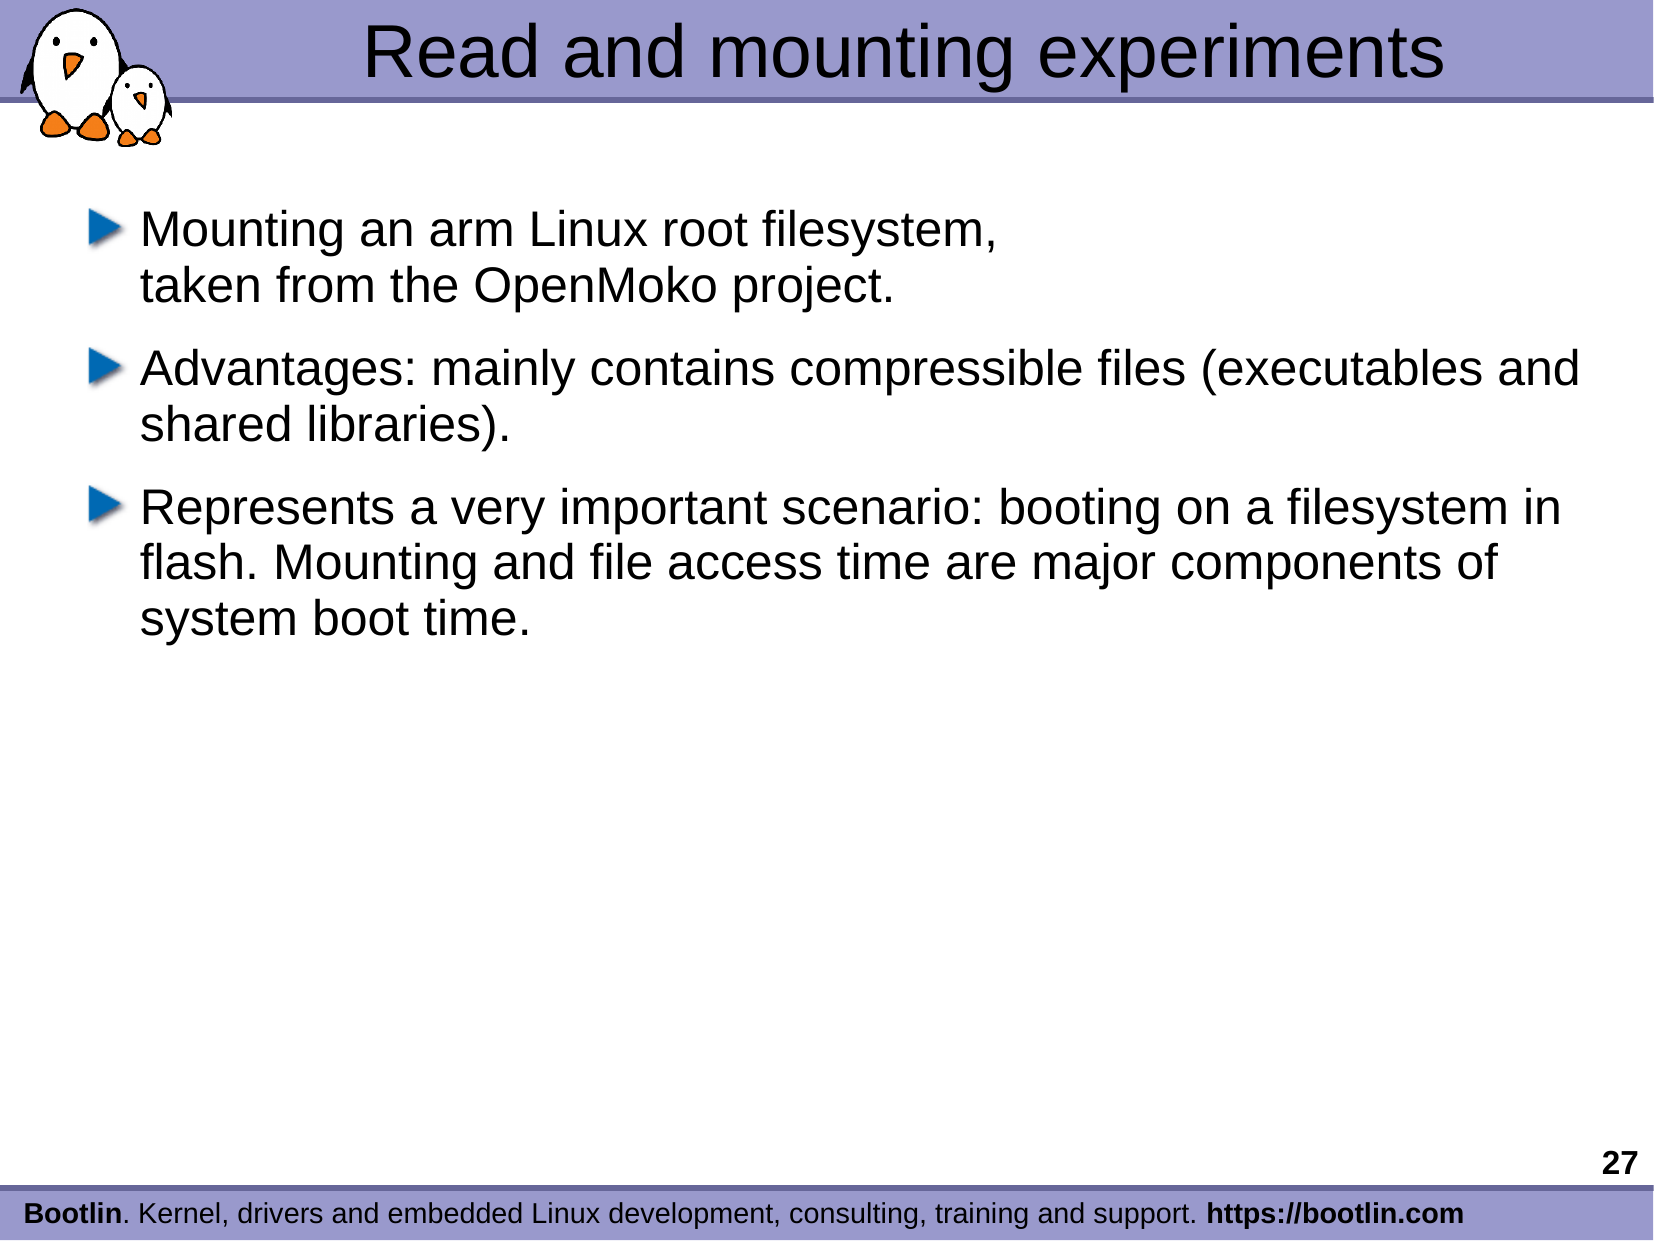

# Read and mounting experiments
Mounting an arm Linux root filesystem,
taken from the OpenMoko project.
Advantages: mainly contains compressible files (executables and shared libraries).
Represents a very important scenario: booting on a filesystem in flash. Mounting and file access time are major components of system boot time.